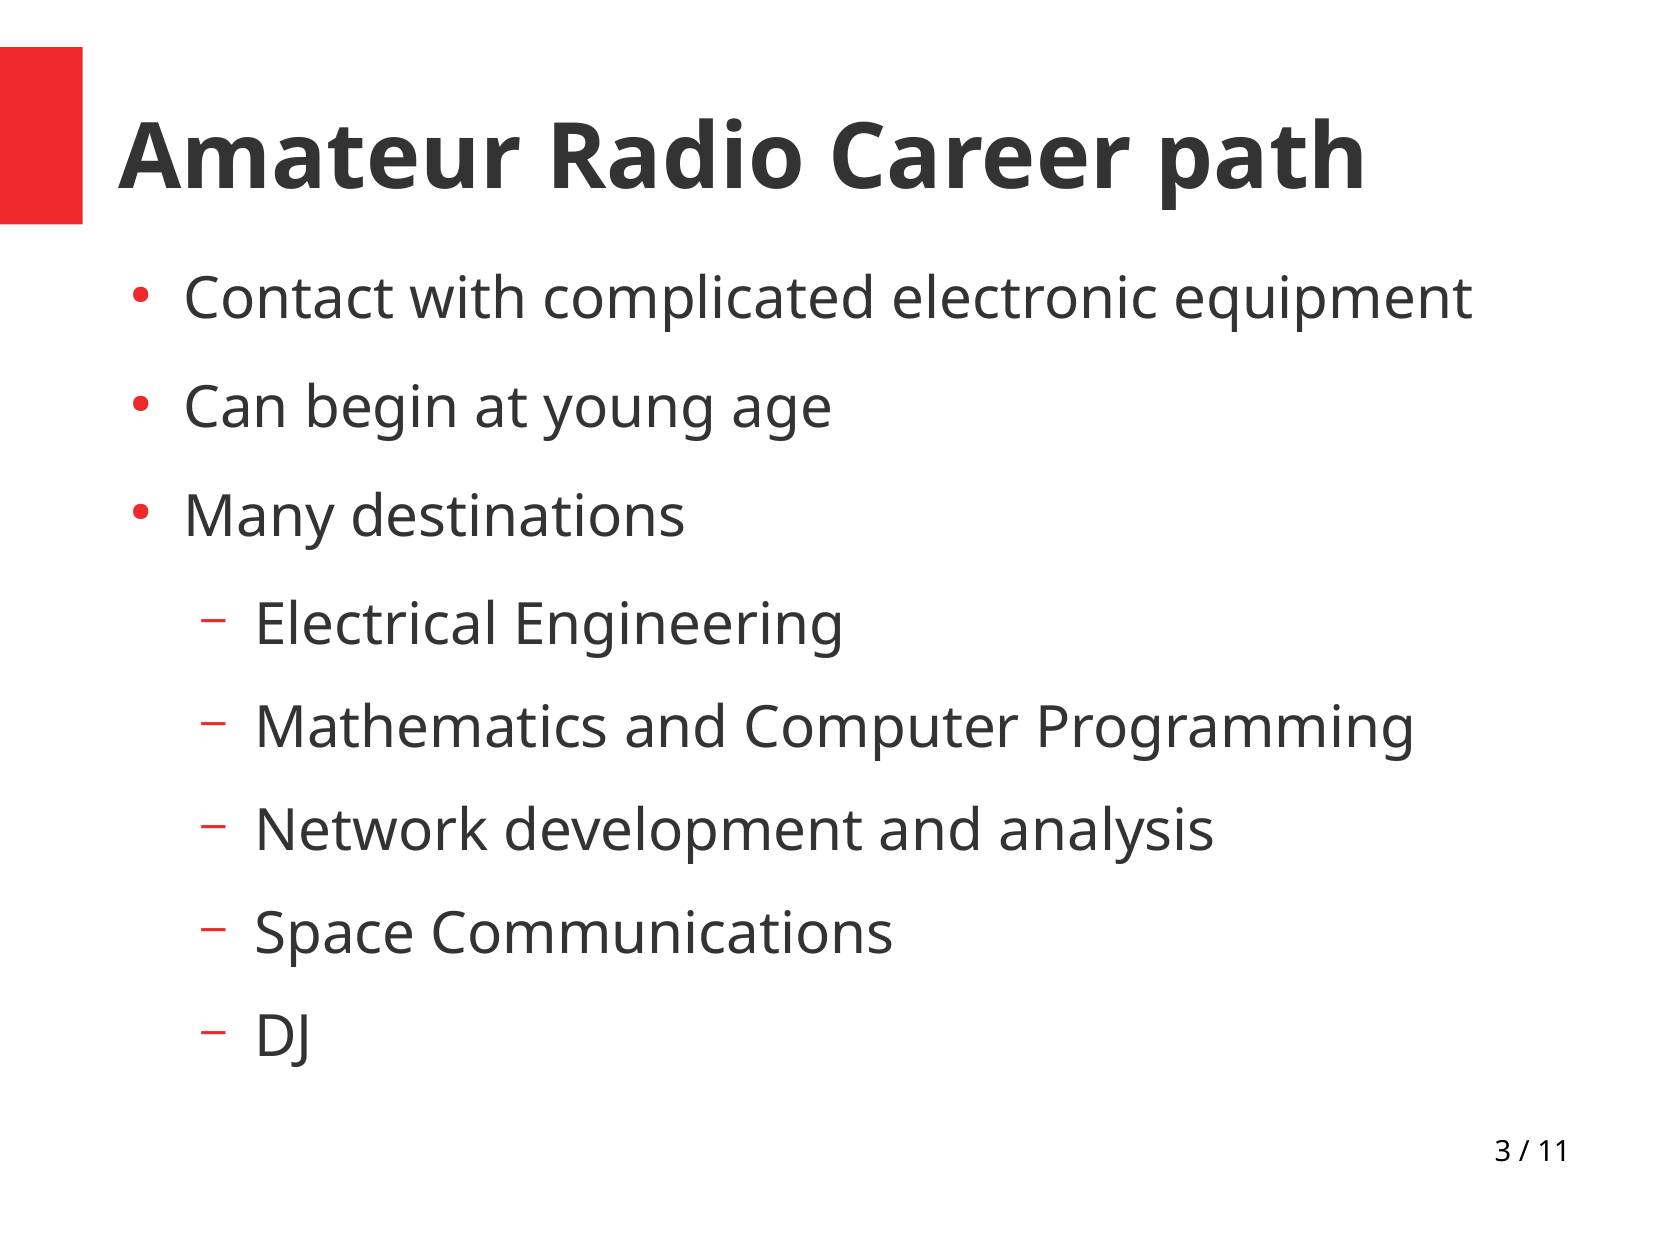

# Amateur Radio Career path
Contact with complicated electronic equipment
Can begin at young age
Many destinations
Electrical Engineering
Mathematics and Computer Programming
Network development and analysis
Space Communications
DJ
3